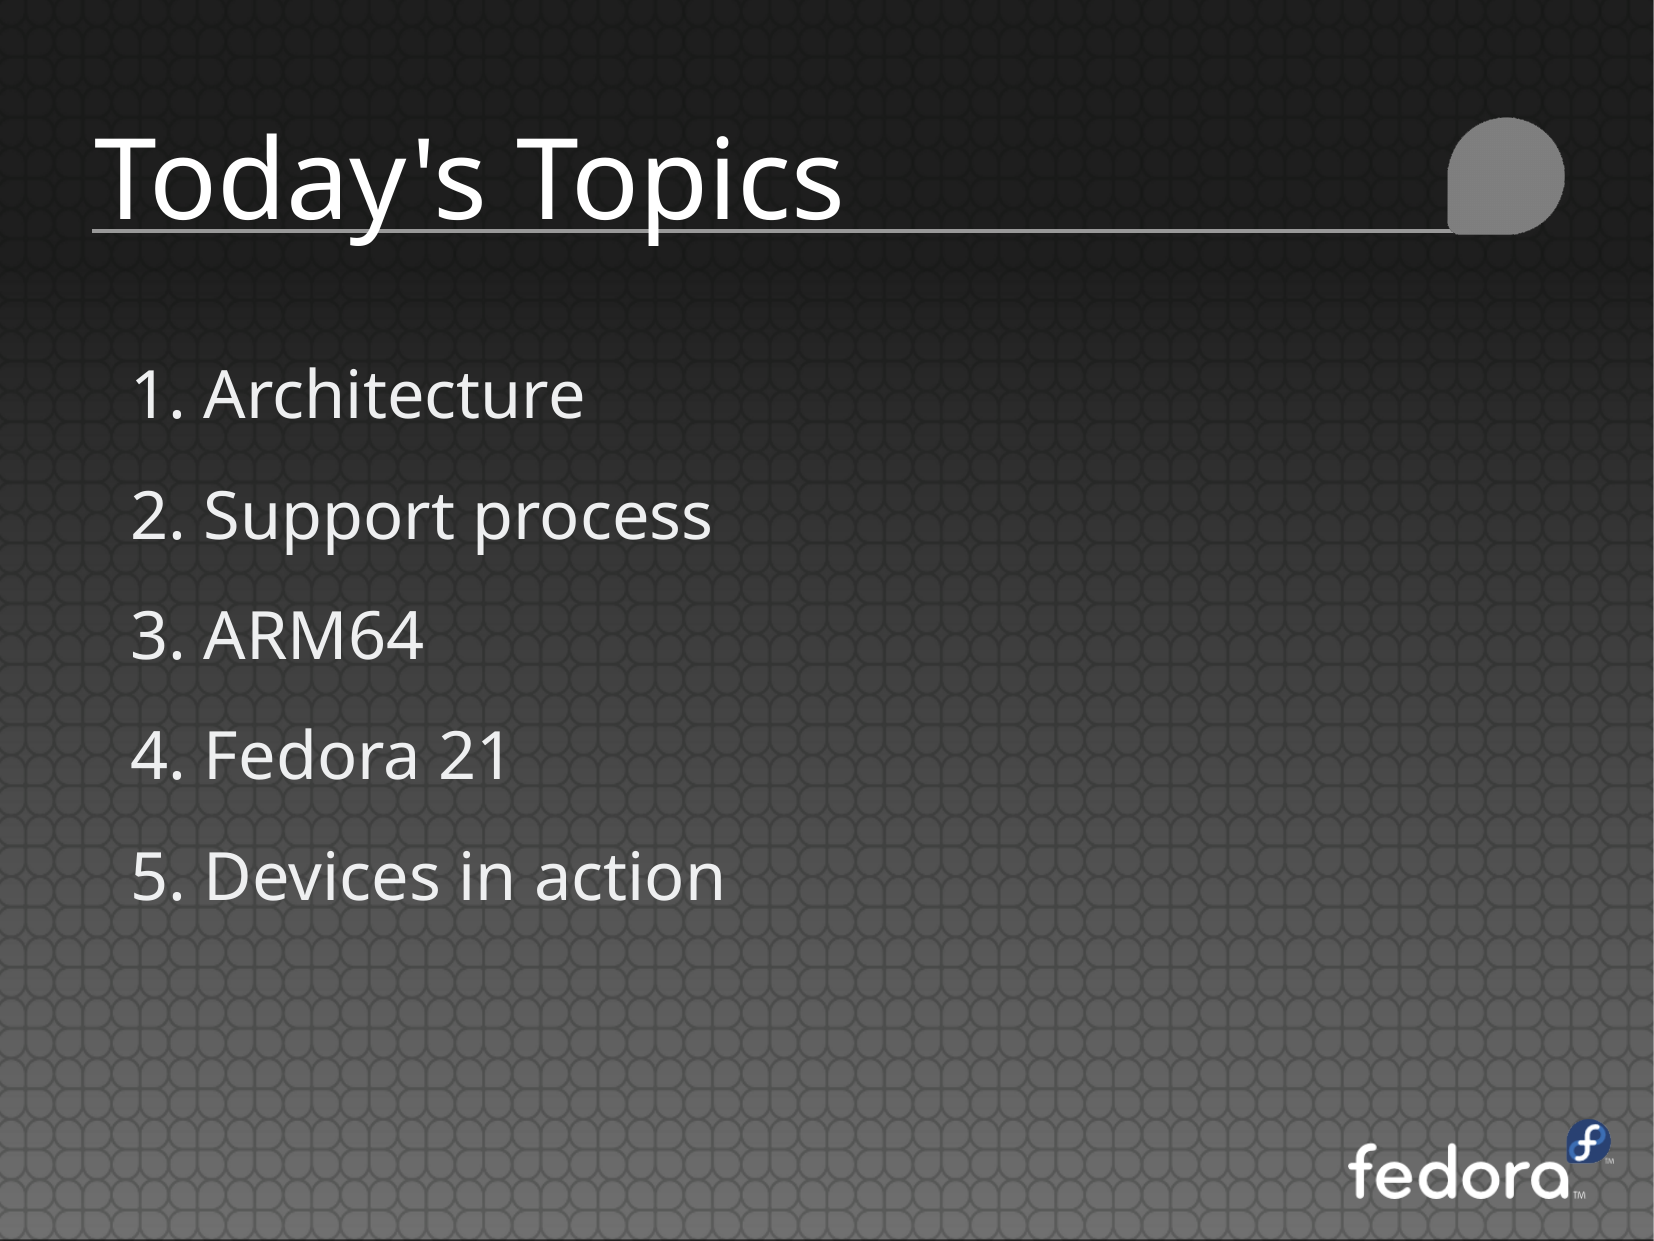

# Today's Topics
 Architecture
 Support process
 ARM64
 Fedora 21
 Devices in action